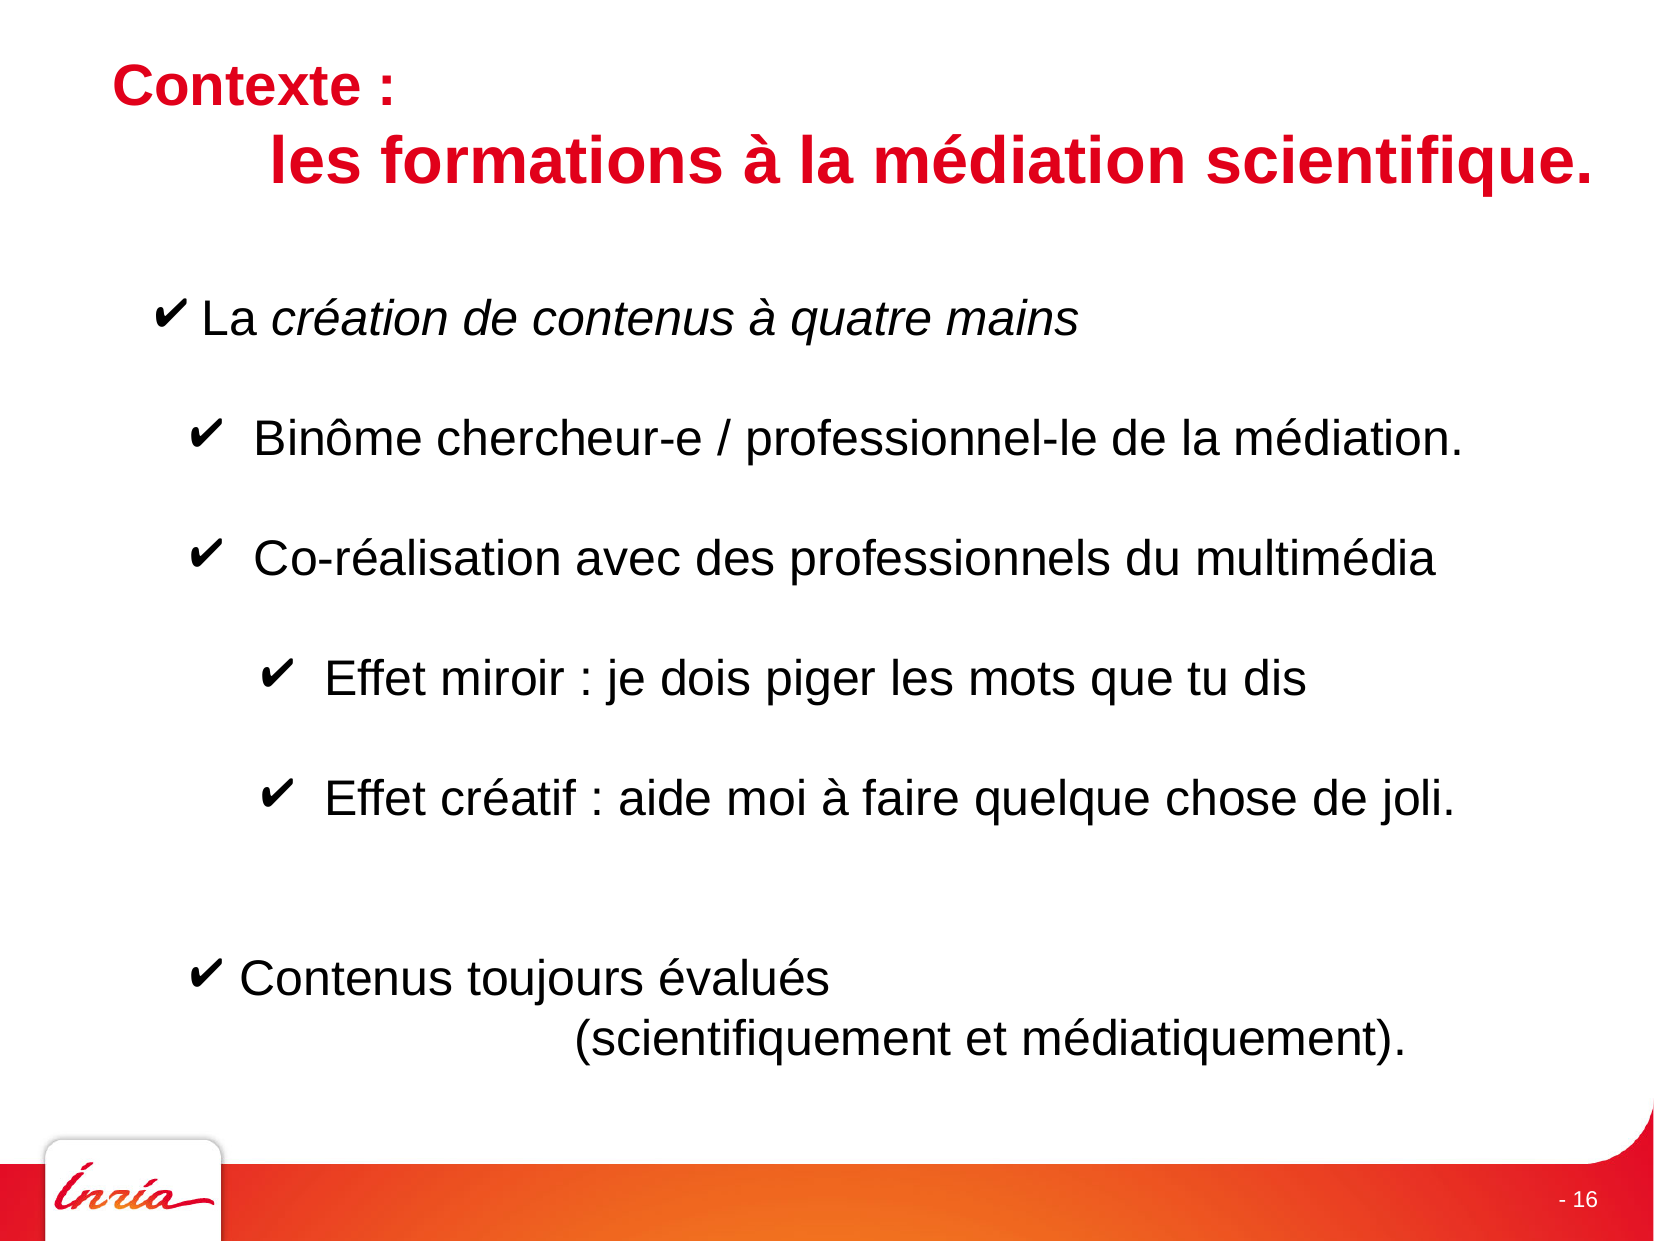

# Contexte : les formations à la médiation scientifique.
 La création de contenus à quatre mains
 Binôme chercheur-e / professionnel-le de la médiation.
 Co-réalisation avec des professionnels du multimédia
 Effet miroir : je dois piger les mots que tu dis
 Effet créatif : aide moi à faire quelque chose de joli.
 Contenus toujours évalués
 (scientifiquement et médiatiquement).